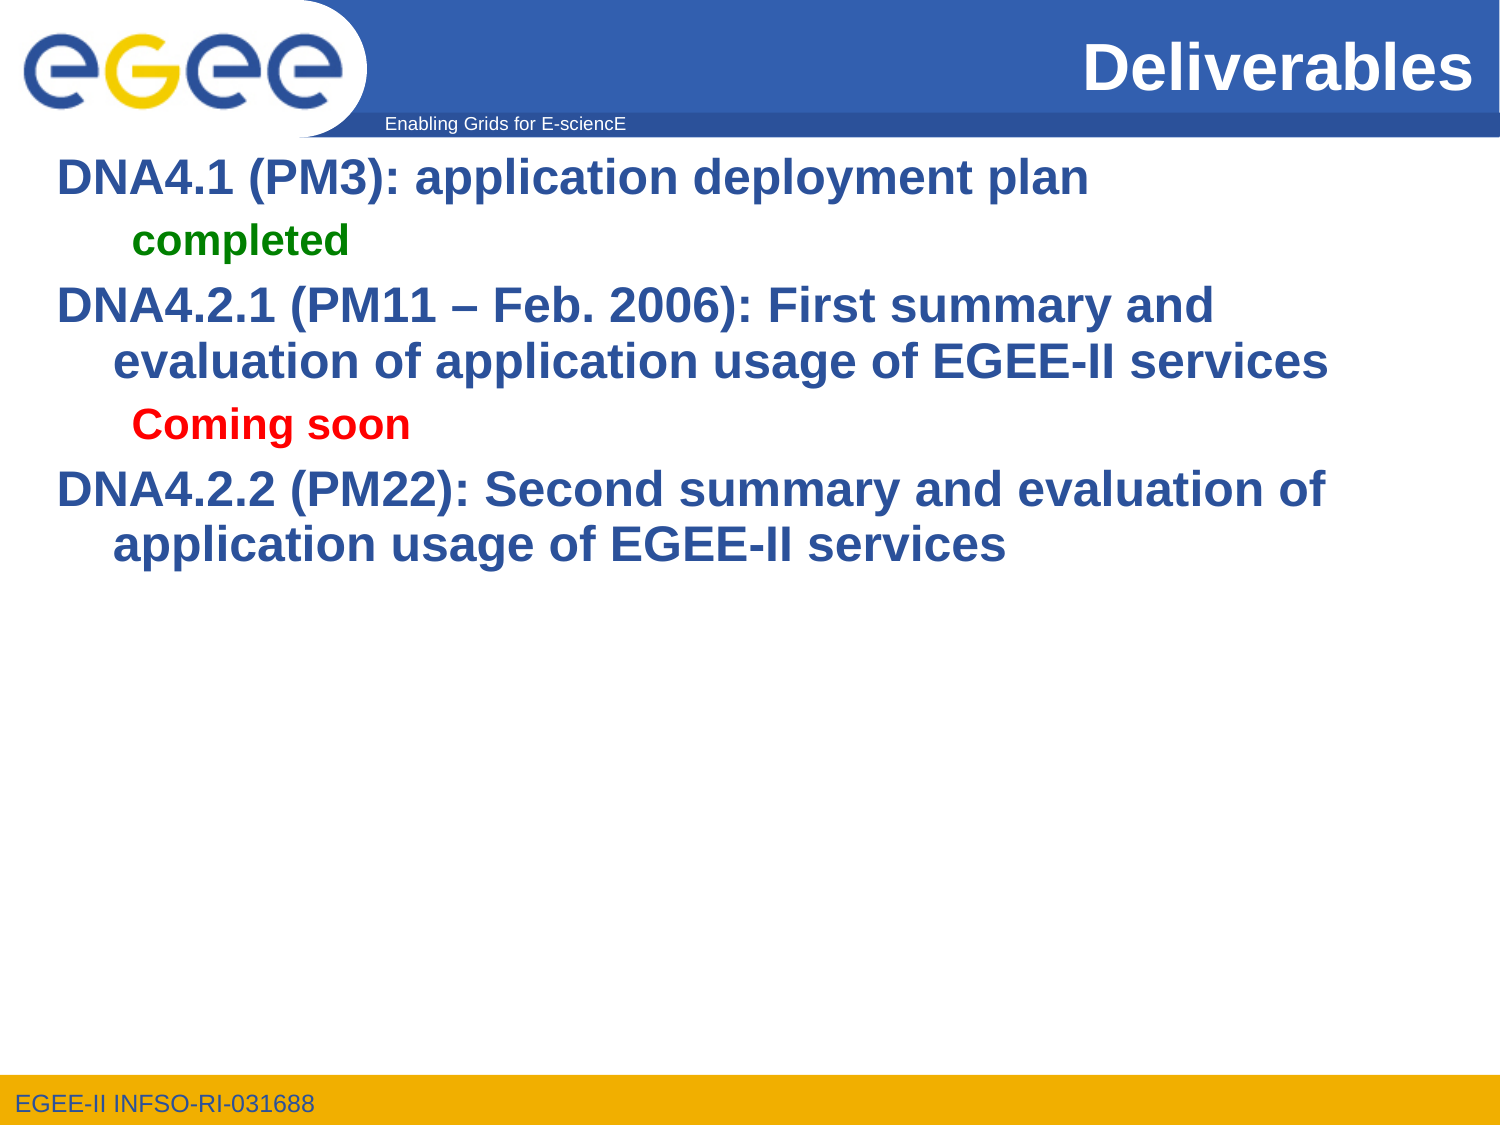

# Deliverables
DNA4.1 (PM3): application deployment plan
completed
DNA4.2.1 (PM11 – Feb. 2006): First summary and evaluation of application usage of EGEE-II services
Coming soon
DNA4.2.2 (PM22): Second summary and evaluation of application usage of EGEE-II services